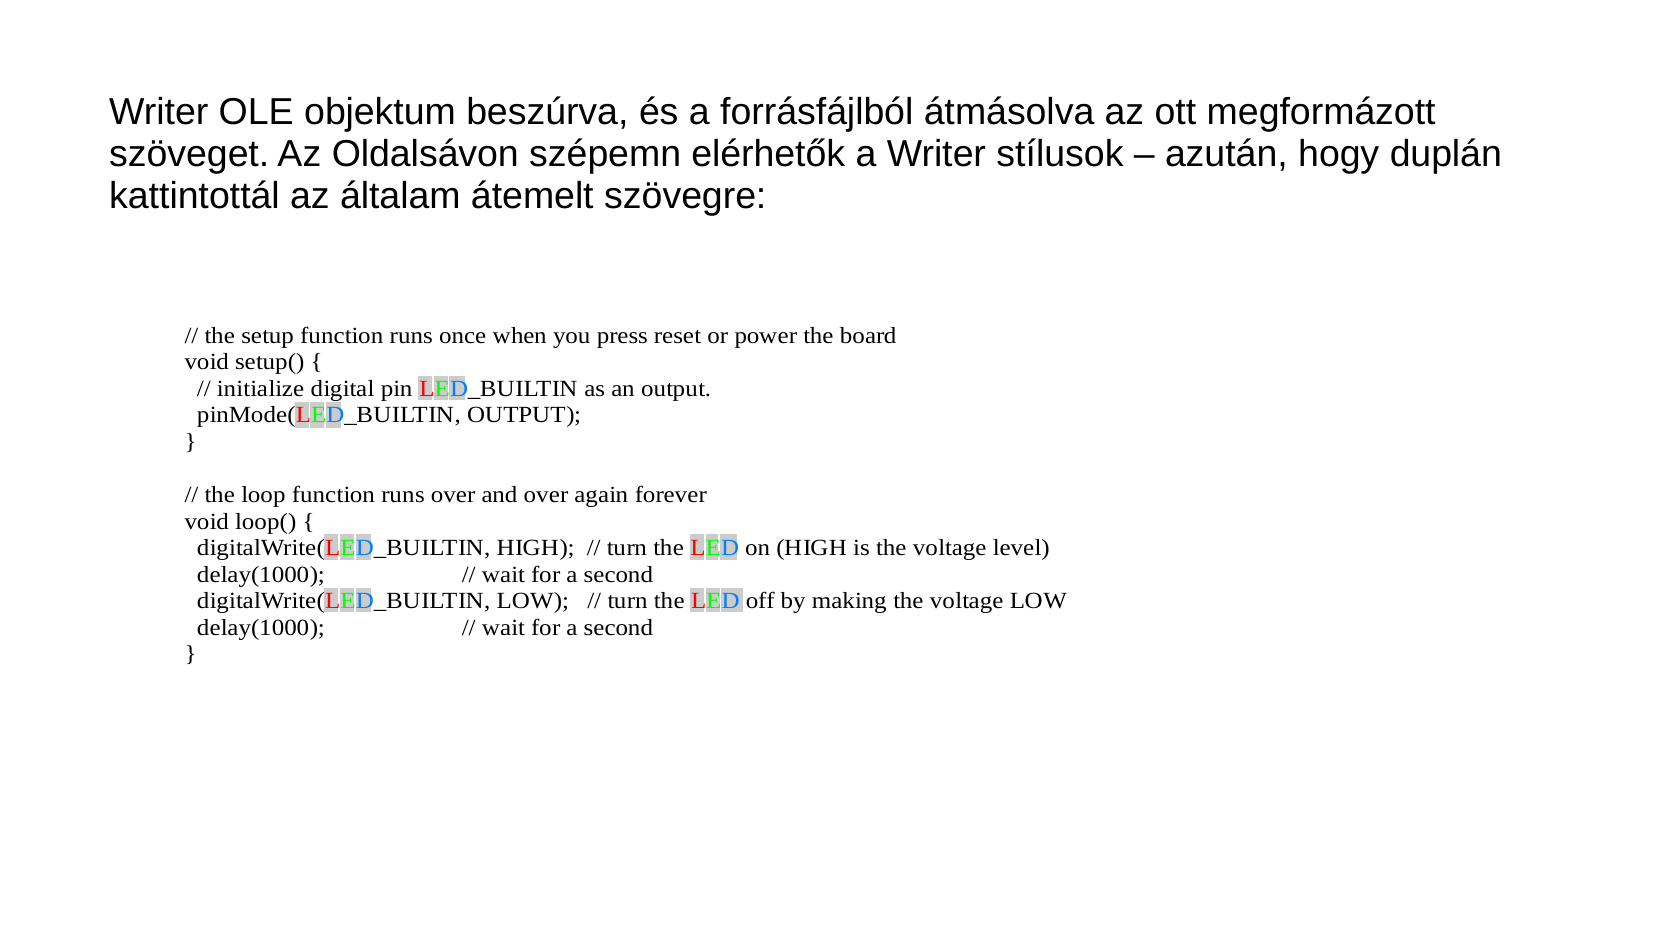

Writer OLE objektum beszúrva, és a forrásfájlból átmásolva az ott megformázott szöveget. Az Oldalsávon szépemn elérhetők a Writer stílusok – azután, hogy duplán kattintottál az általam átemelt szövegre: